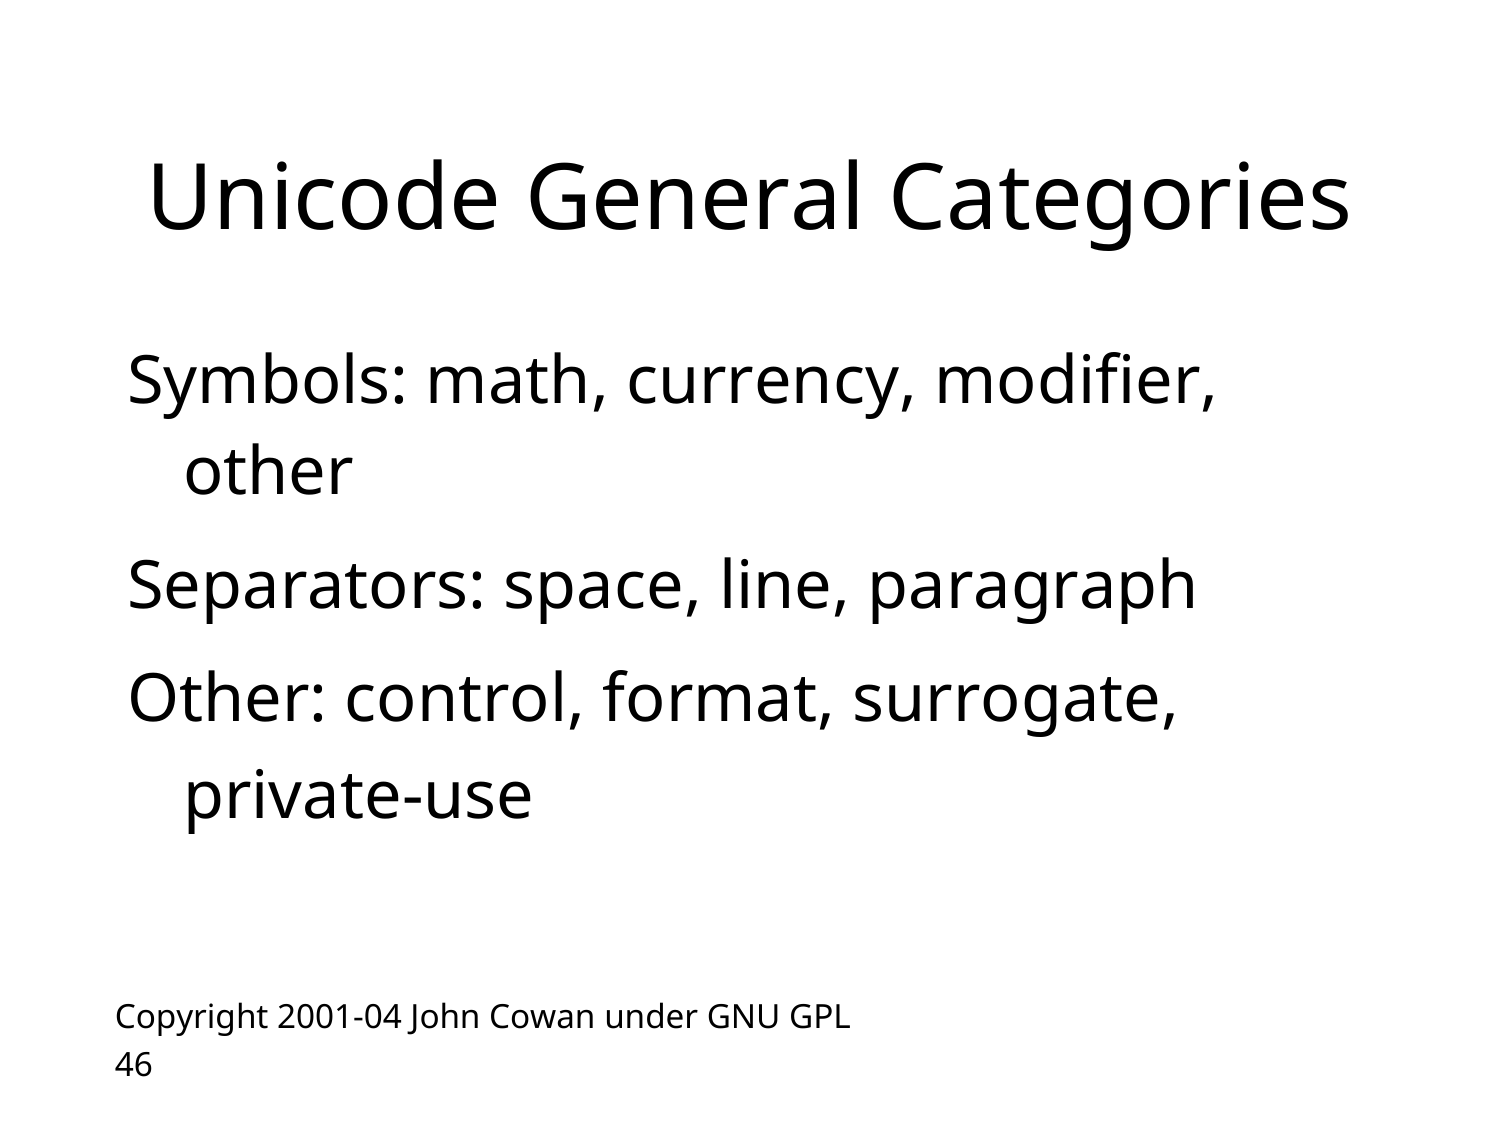

# Unicode General Categories
Symbols: math, currency, modifier, other
Separators: space, line, paragraph
Other: control, format, surrogate, private-use